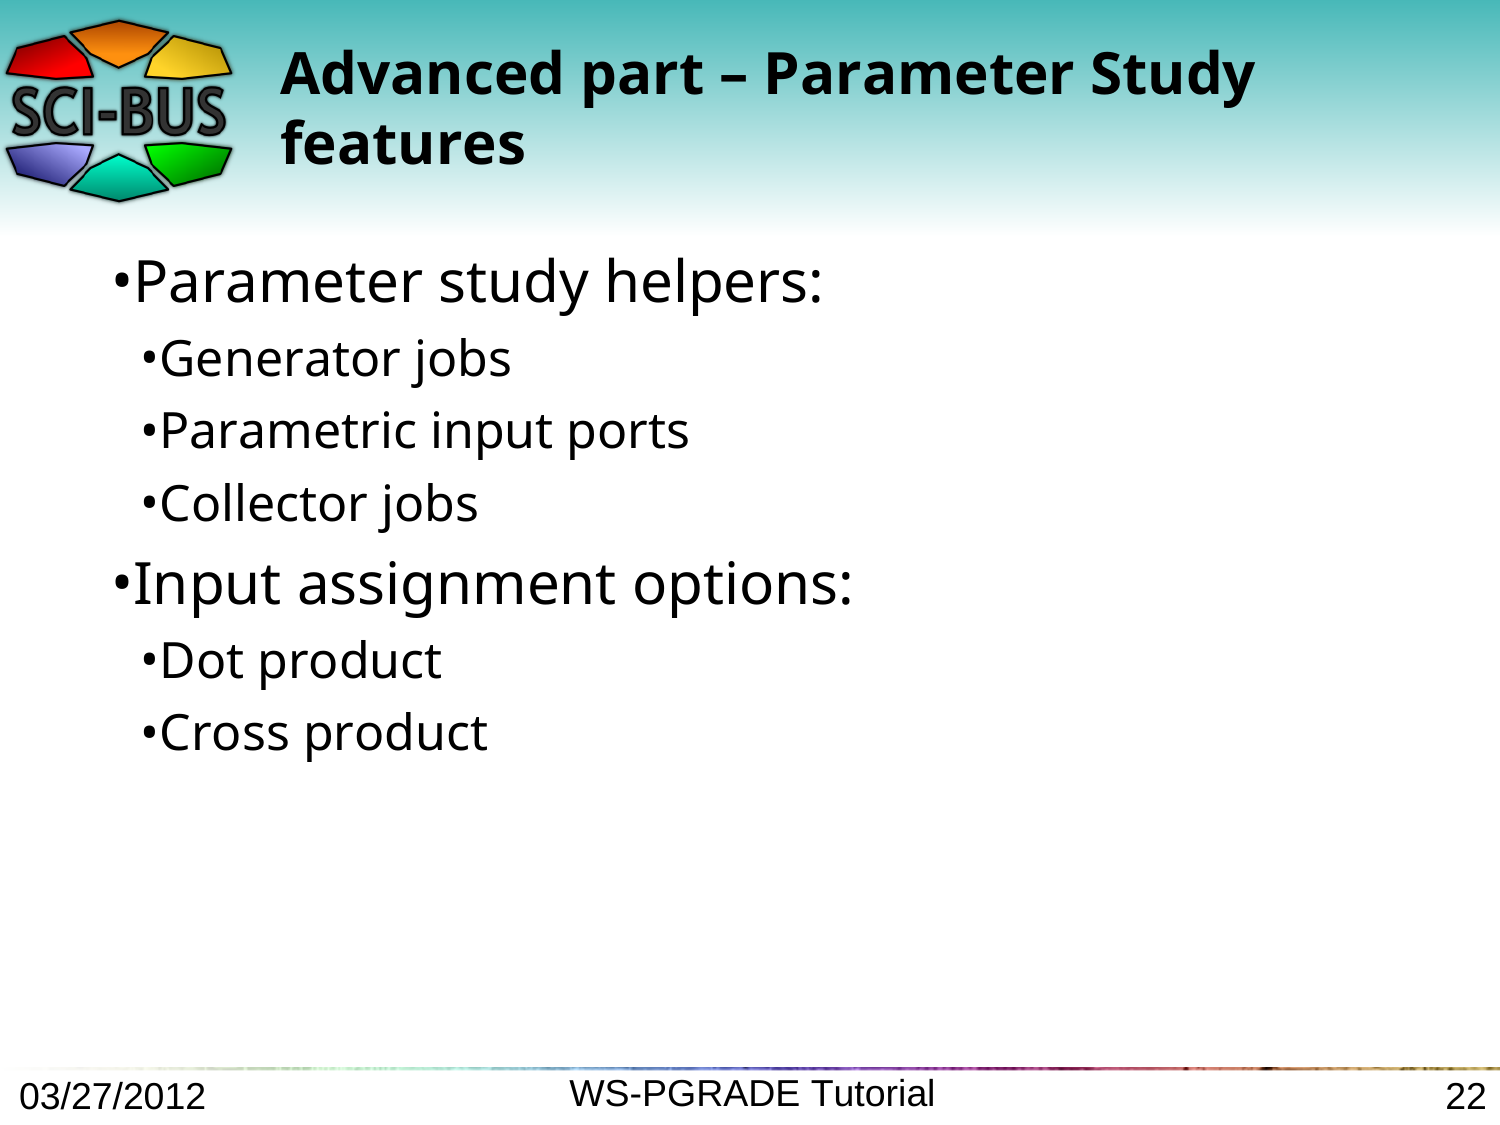

# Advanced part – Parameter Study features
Parameter study helpers:
Generator jobs
Parametric input ports
Collector jobs
Input assignment options:
Dot product
Cross product
Footer
5/29/2006
22